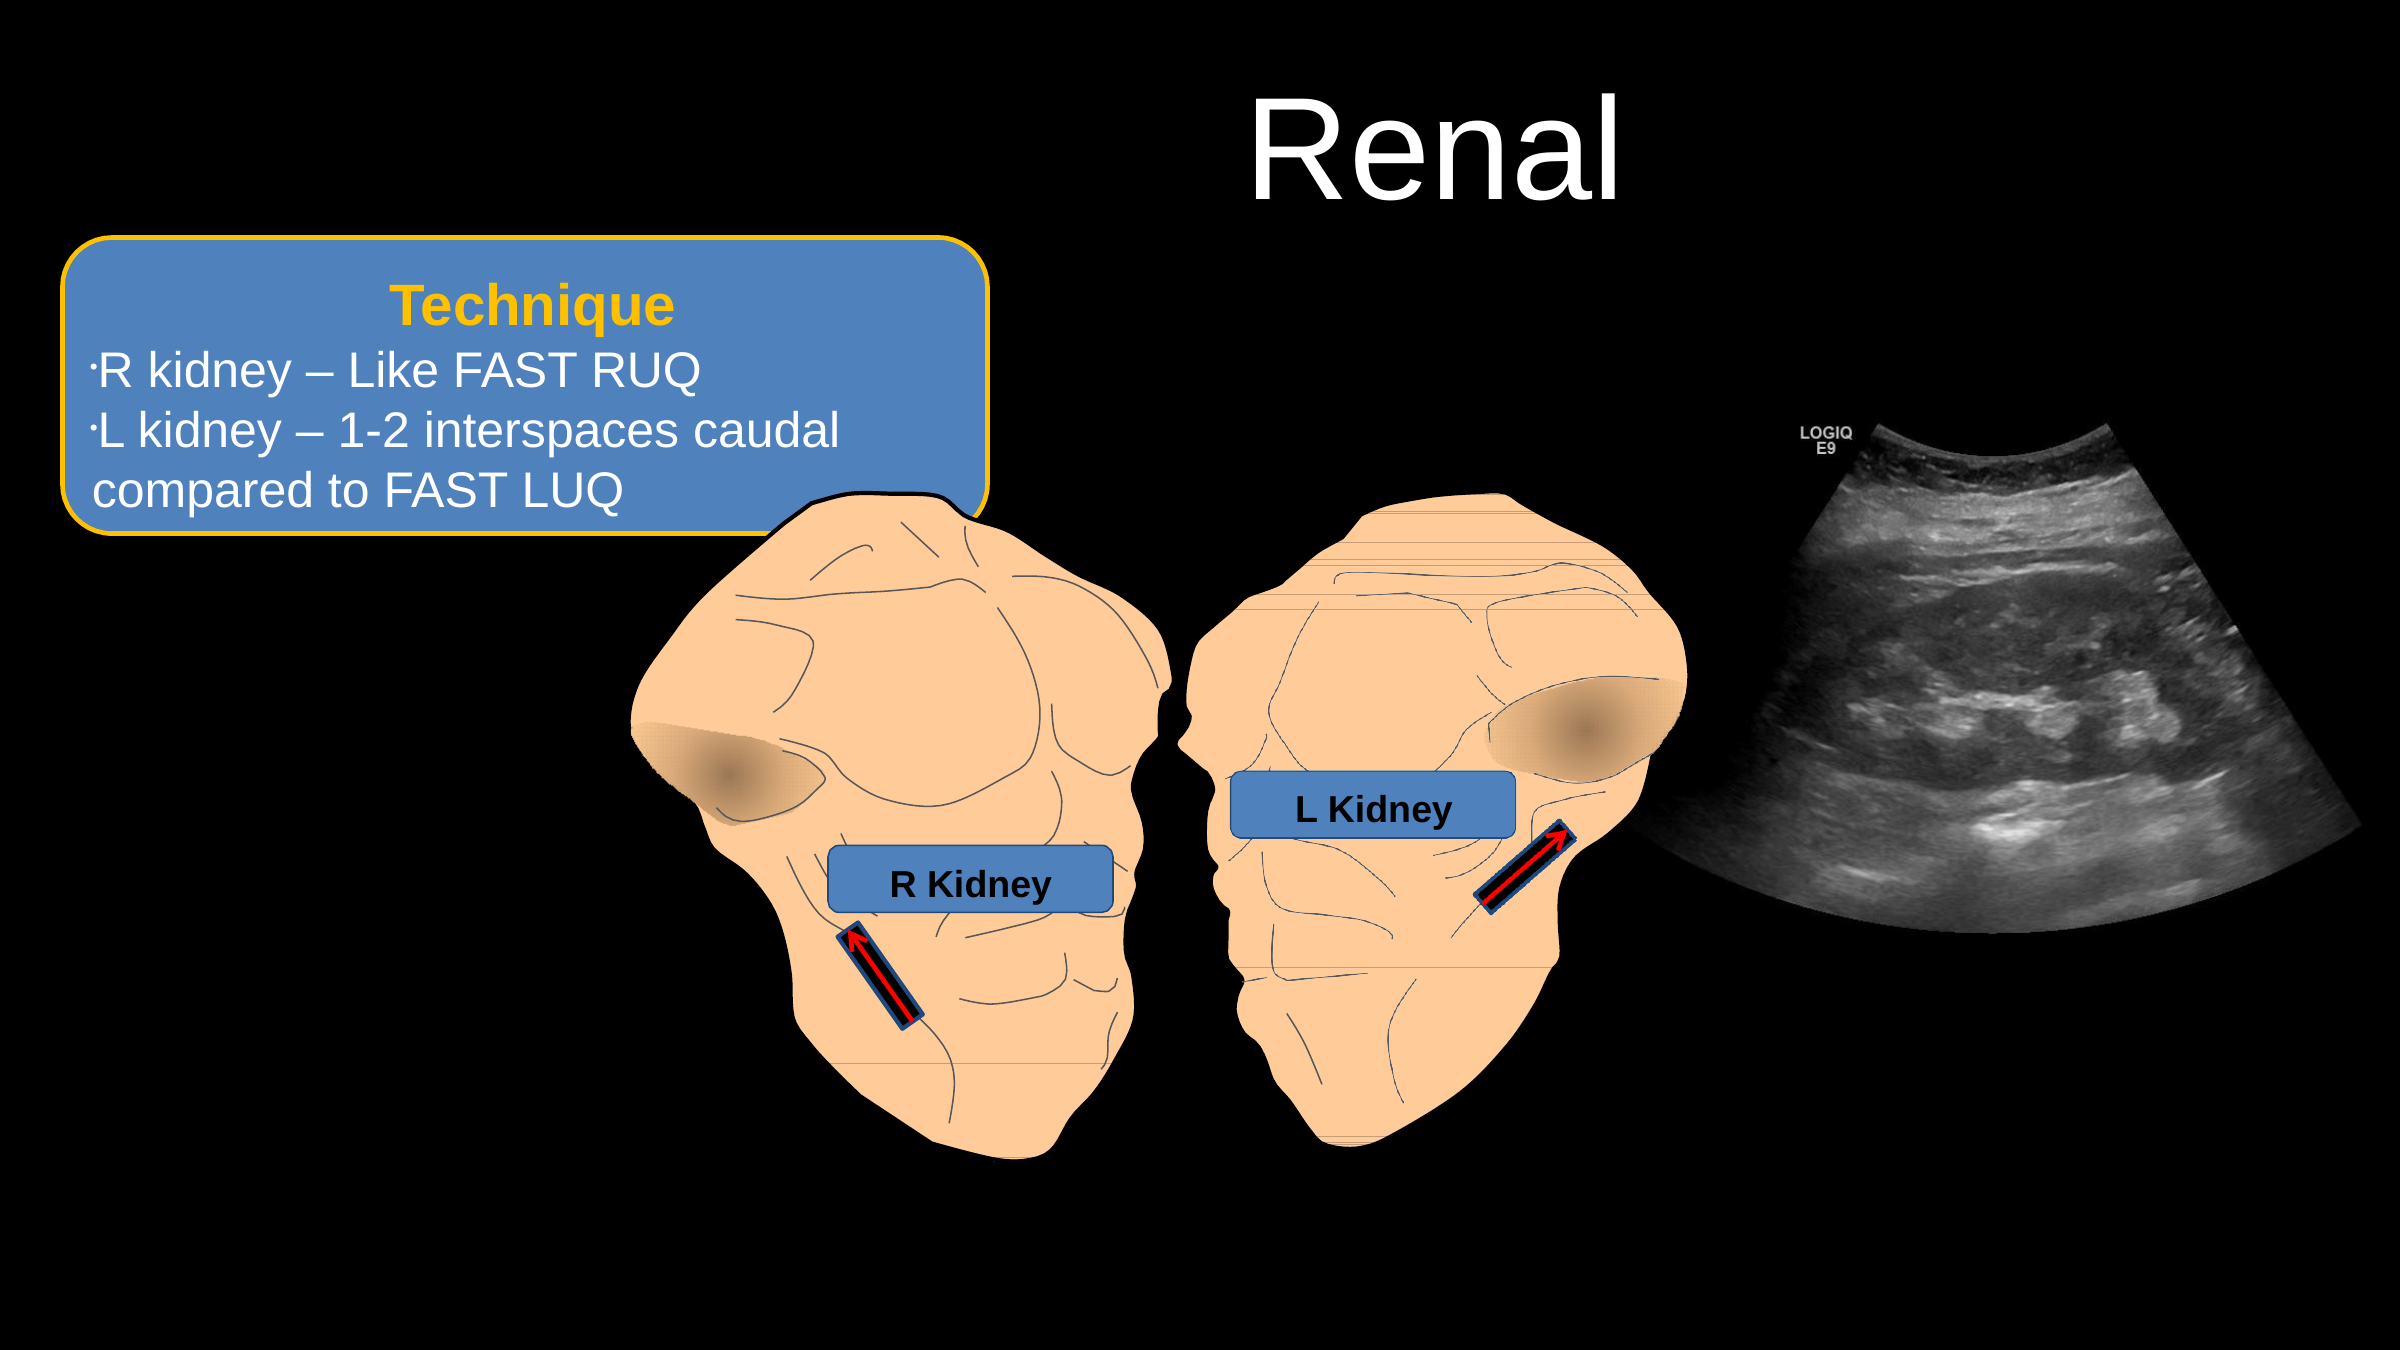

# Renal
Technique
R kidney – Like FAST RUQ
L kidney – 1-2 interspaces caudal compared to FAST LUQ
L Kidney
R Kidney